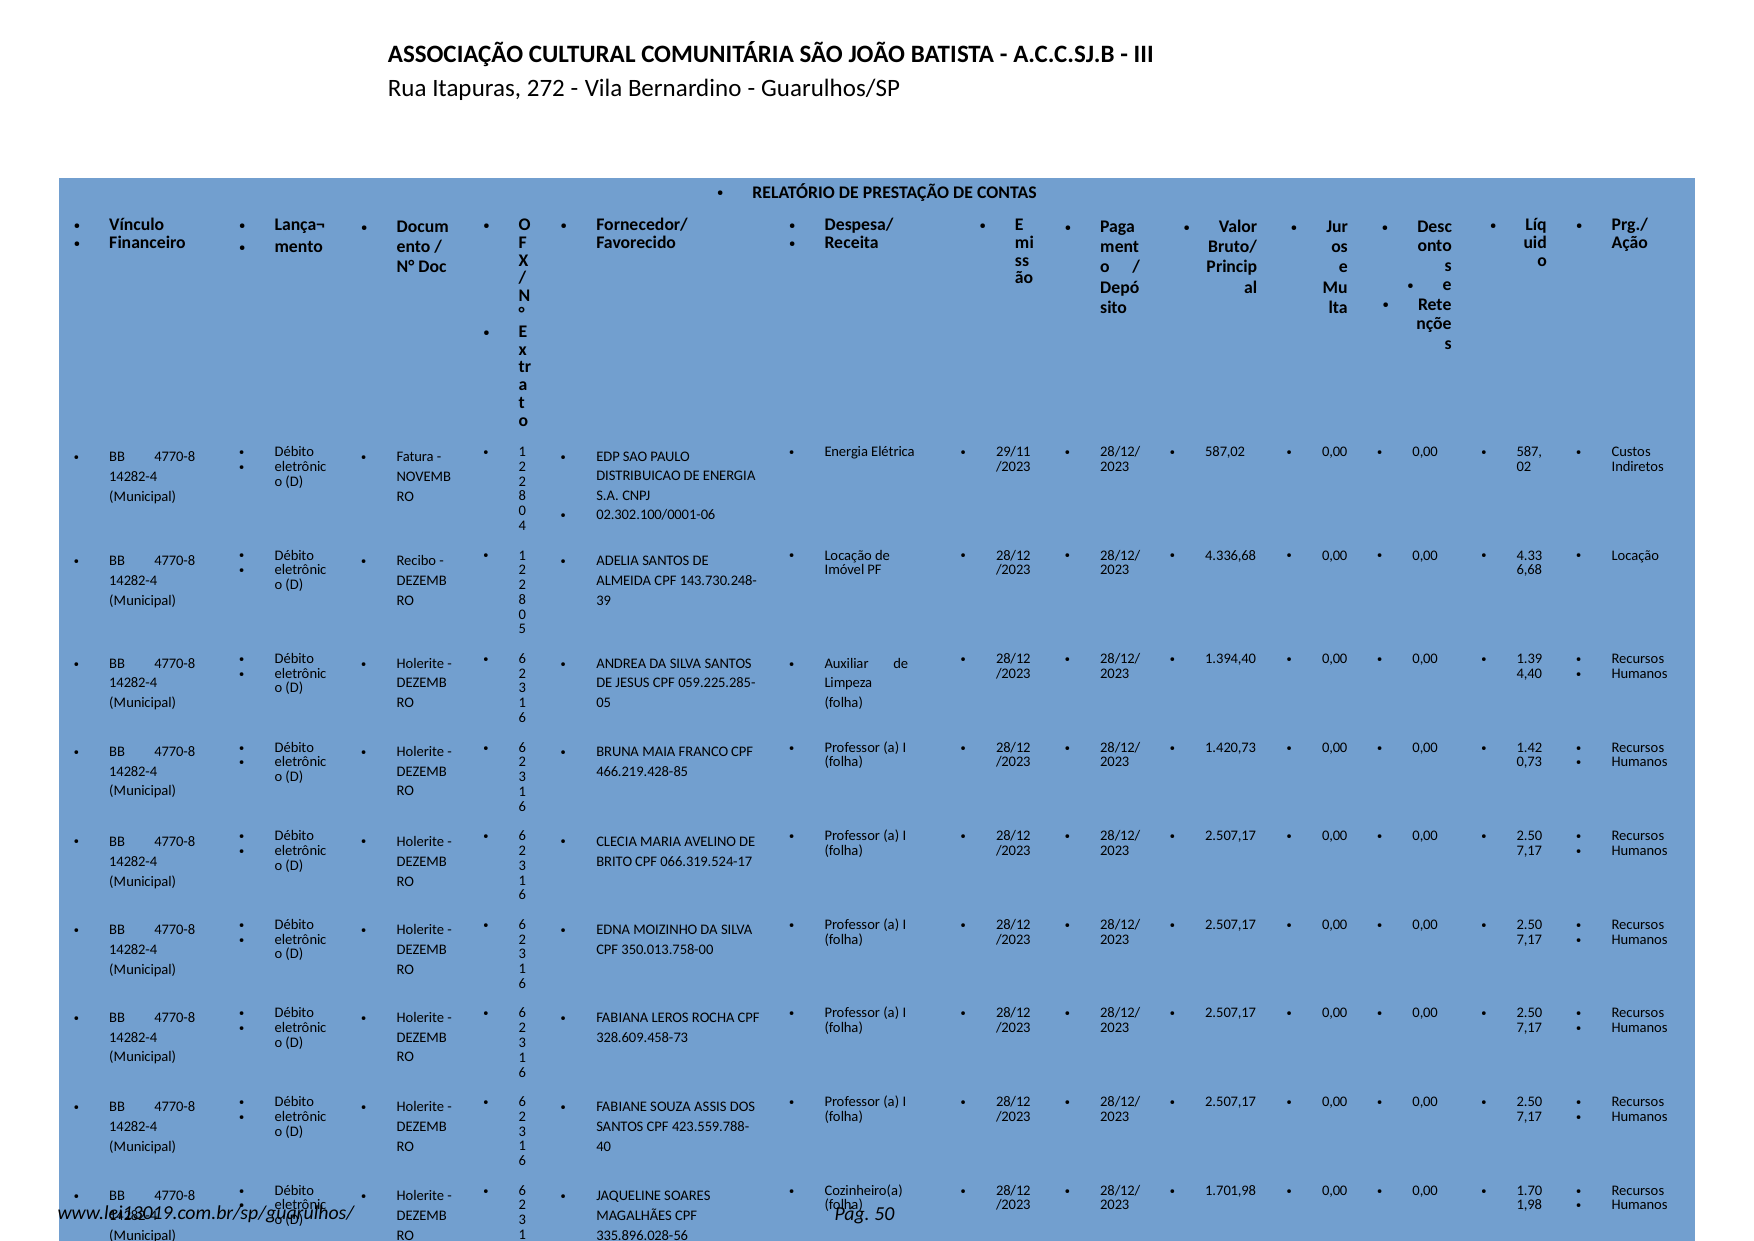

ASSOCIAÇÃO CULTURAL COMUNITÁRIA SÃO JOÃO BATISTA - A.C.C.SJ.B - III
Rua Itapuras, 272 - Vila Bernardino - Guarulhos/SP
| RELATÓRIO DE PRESTAÇÃO DE CONTAS | | | | | | | | | | | | |
| --- | --- | --- | --- | --- | --- | --- | --- | --- | --- | --- | --- | --- |
| Vínculo Financeiro | Lança¬ mento | Documento / N° Doc | OFX/N° Extrato | Fornecedor/ Favorecido | Despesa/ Receita | Emissão | Pagamento / Depósito | Valor Bruto/ Principal | Juros e Multa | Descontos e Retenções | Líquido | Prg./Ação |
| BB 4770-8 14282-4 (Municipal) | Débito eletrônico (D) | Fatura -NOVEMBRO | 122804 | EDP SAO PAULO DISTRIBUICAO DE ENERGIA S.A. CNPJ 02.302.100/0001-06 | Energia Elétrica | 29/11/2023 | 28/12/2023 | 587,02 | 0,00 | 0,00 | 587,02 | Custos Indiretos |
| BB 4770-8 14282-4 (Municipal) | Débito eletrônico (D) | Recibo -DEZEMBRO | 122805 | ADELIA SANTOS DE ALMEIDA CPF 143.730.248-39 | Locação de Imóvel PF | 28/12/2023 | 28/12/2023 | 4.336,68 | 0,00 | 0,00 | 4.336,68 | Locação |
| BB 4770-8 14282-4 (Municipal) | Débito eletrônico (D) | Holerite -DEZEMBRO | 62316 | ANDREA DA SILVA SANTOS DE JESUS CPF 059.225.285-05 | Auxiliar de Limpeza (folha) | 28/12/2023 | 28/12/2023 | 1.394,40 | 0,00 | 0,00 | 1.394,40 | Recursos Humanos |
| BB 4770-8 14282-4 (Municipal) | Débito eletrônico (D) | Holerite -DEZEMBRO | 62316 | BRUNA MAIA FRANCO CPF 466.219.428-85 | Professor (a) I (folha) | 28/12/2023 | 28/12/2023 | 1.420,73 | 0,00 | 0,00 | 1.420,73 | Recursos Humanos |
| BB 4770-8 14282-4 (Municipal) | Débito eletrônico (D) | Holerite -DEZEMBRO | 62316 | CLECIA MARIA AVELINO DE BRITO CPF 066.319.524-17 | Professor (a) I (folha) | 28/12/2023 | 28/12/2023 | 2.507,17 | 0,00 | 0,00 | 2.507,17 | Recursos Humanos |
| BB 4770-8 14282-4 (Municipal) | Débito eletrônico (D) | Holerite -DEZEMBRO | 62316 | EDNA MOIZINHO DA SILVA CPF 350.013.758-00 | Professor (a) I (folha) | 28/12/2023 | 28/12/2023 | 2.507,17 | 0,00 | 0,00 | 2.507,17 | Recursos Humanos |
| BB 4770-8 14282-4 (Municipal) | Débito eletrônico (D) | Holerite -DEZEMBRO | 62316 | FABIANA LEROS ROCHA CPF 328.609.458-73 | Professor (a) I (folha) | 28/12/2023 | 28/12/2023 | 2.507,17 | 0,00 | 0,00 | 2.507,17 | Recursos Humanos |
| BB 4770-8 14282-4 (Municipal) | Débito eletrônico (D) | Holerite -DEZEMBRO | 62316 | FABIANE SOUZA ASSIS DOS SANTOS CPF 423.559.788-40 | Professor (a) I (folha) | 28/12/2023 | 28/12/2023 | 2.507,17 | 0,00 | 0,00 | 2.507,17 | Recursos Humanos |
| BB 4770-8 14282-4 (Municipal) | Débito eletrônico (D) | Holerite -DEZEMBRO | 62316 | JAQUELINE SOARES MAGALHÃES CPF 335.896.028-56 | Cozinheiro(a) (folha) | 28/12/2023 | 28/12/2023 | 1.701,98 | 0,00 | 0,00 | 1.701,98 | Recursos Humanos |
| BB 4770-8 14282-4 (Municipal) | Débito eletrônico (D) | Holerite -DEZEMBRO | 62316 | JESSYCA MARIA GARCIA DE ARAUJO CPF 334.633.908-41 | Professor (a) I (folha) | 28/12/2023 | 28/12/2023 | 1.459,29 | 0,00 | 0,00 | 1.459,29 | Recursos Humanos |
| BB 4770-8 14282-4 (Municipal) | Débito eletrônico (D) | Holerite -DEZEMBRO | 62316 | JOSEFA MEIRISVANIA OLIVEIRA SILVA CPF 013.447.563-10 | Auxiliar de Cozinha (folha) | 28/12/2023 | 28/12/2023 | 1.546,13 | 0,00 | 0,00 | 1.546,13 | Recursos Humanos |
| BB 4770-8 14282-4 (Municipal) | Débito eletrônico (D) | Holerite -DEZEMBRO | 62316 | MARIA GORETI REIS DOS SANTOS PEREIRA CPF 103.308.988-50 | Professor (a) I (folha) | 28/12/2023 | 28/12/2023 | 2.435,91 | 0,00 | 0,00 | 2.435,91 | Recursos Humanos |
| BB 4770-8 14282-4 (Municipal) | Débito eletrônico (D) | Holerite -DEZEMBRO | 62316 | REGIANE CABRAL SOUSA ARANHA CPF 314.584.468-75 | Professor (a) I (folha) | 28/12/2023 | 28/12/2023 | 2.507,17 | 0,00 | 0,00 | 2.507,17 | Recursos Humanos |
| BB 4770-8 14282-4 (Municipal) | Débito eletrônico (D) | Holerite -DEZEMBRO | 62316 | ROBERTA SOARES VALENTIM CPF 427.771.378-54 | Auxiliar de Limpeza (folha) | 28/12/2023 | 28/12/2023 | 1.394,40 | 0,00 | 0,00 | 1.394,40 | Recursos Humanos |
| BB 4770-8 14282-4 (Municipal) | Débito eletrônico (D) | Holerite -DEZEMBRO | 62316 | SANDRA FELIX DOS SANTOS CPF 245.621.848-50 | Professor (a) I (folha) | 28/12/2023 | 28/12/2023 | 2.507,17 | 0,00 | 0,00 | 2.507,17 | Recursos Humanos |
www.lei13019.com.br/sp/guarulhos/
Pág. 50